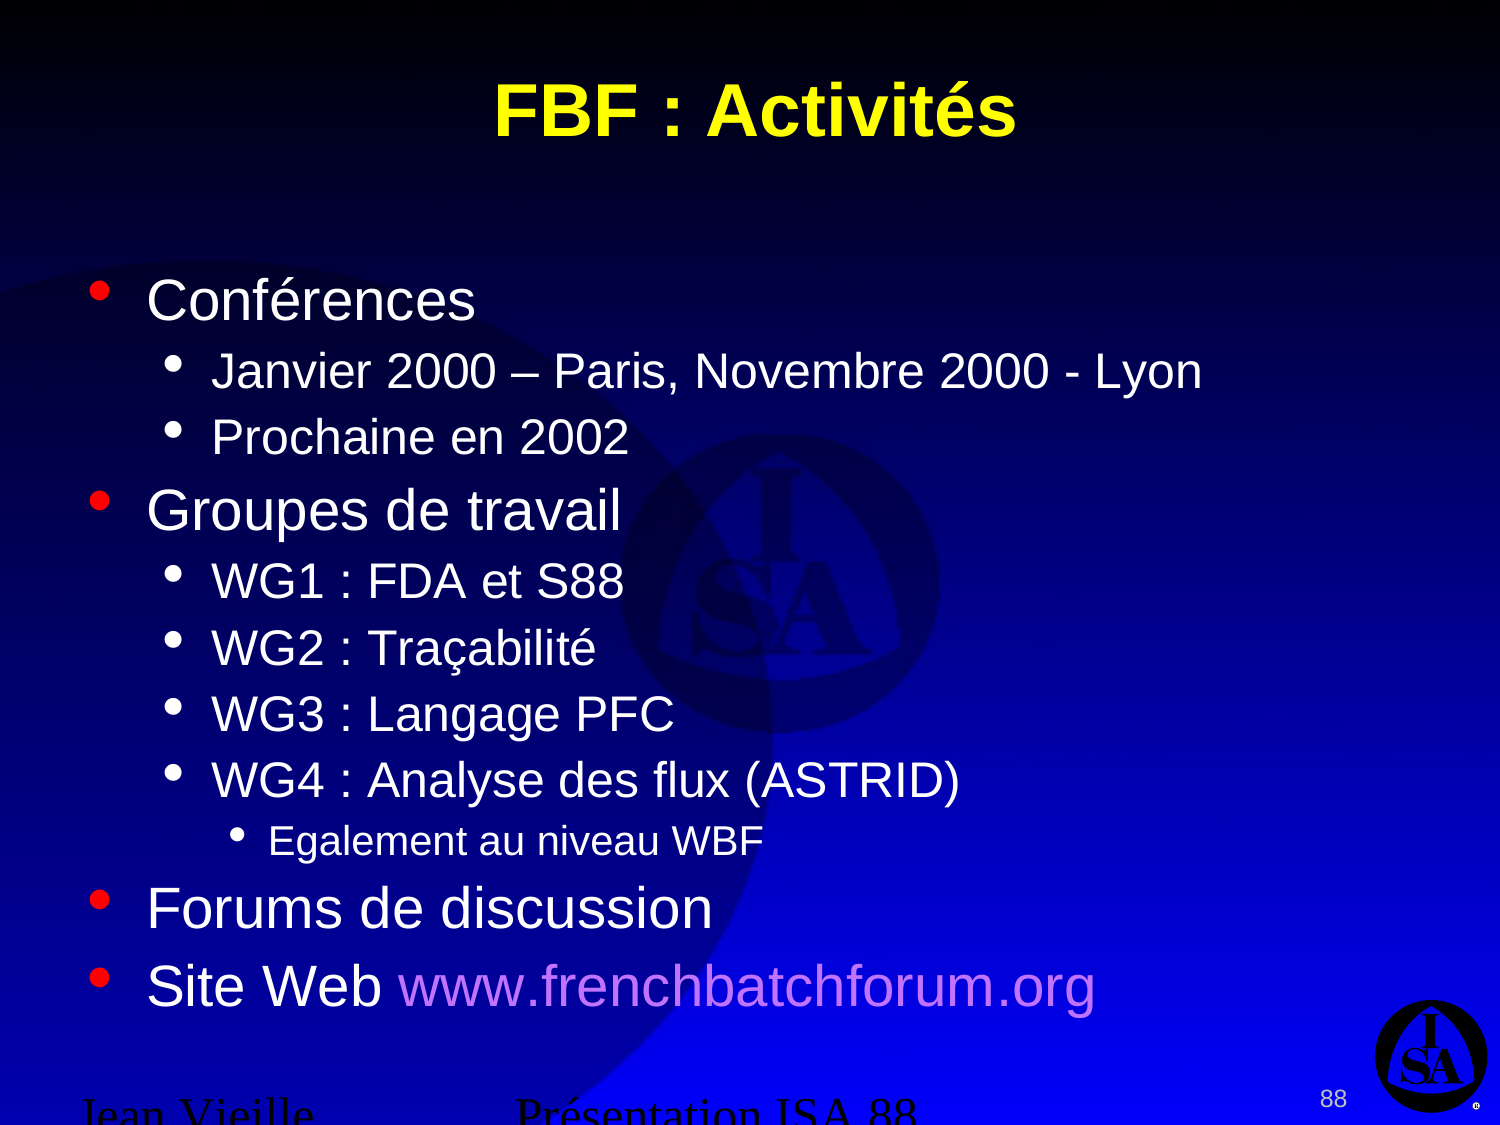

# FBF : Activités
Conférences
Janvier 2000 – Paris, Novembre 2000 - Lyon
Prochaine en 2002
Groupes de travail
WG1 : FDA et S88
WG2 : Traçabilité
WG3 : Langage PFC
WG4 : Analyse des flux (ASTRID)
Egalement au niveau WBF
Forums de discussion
Site Web www.frenchbatchforum.org